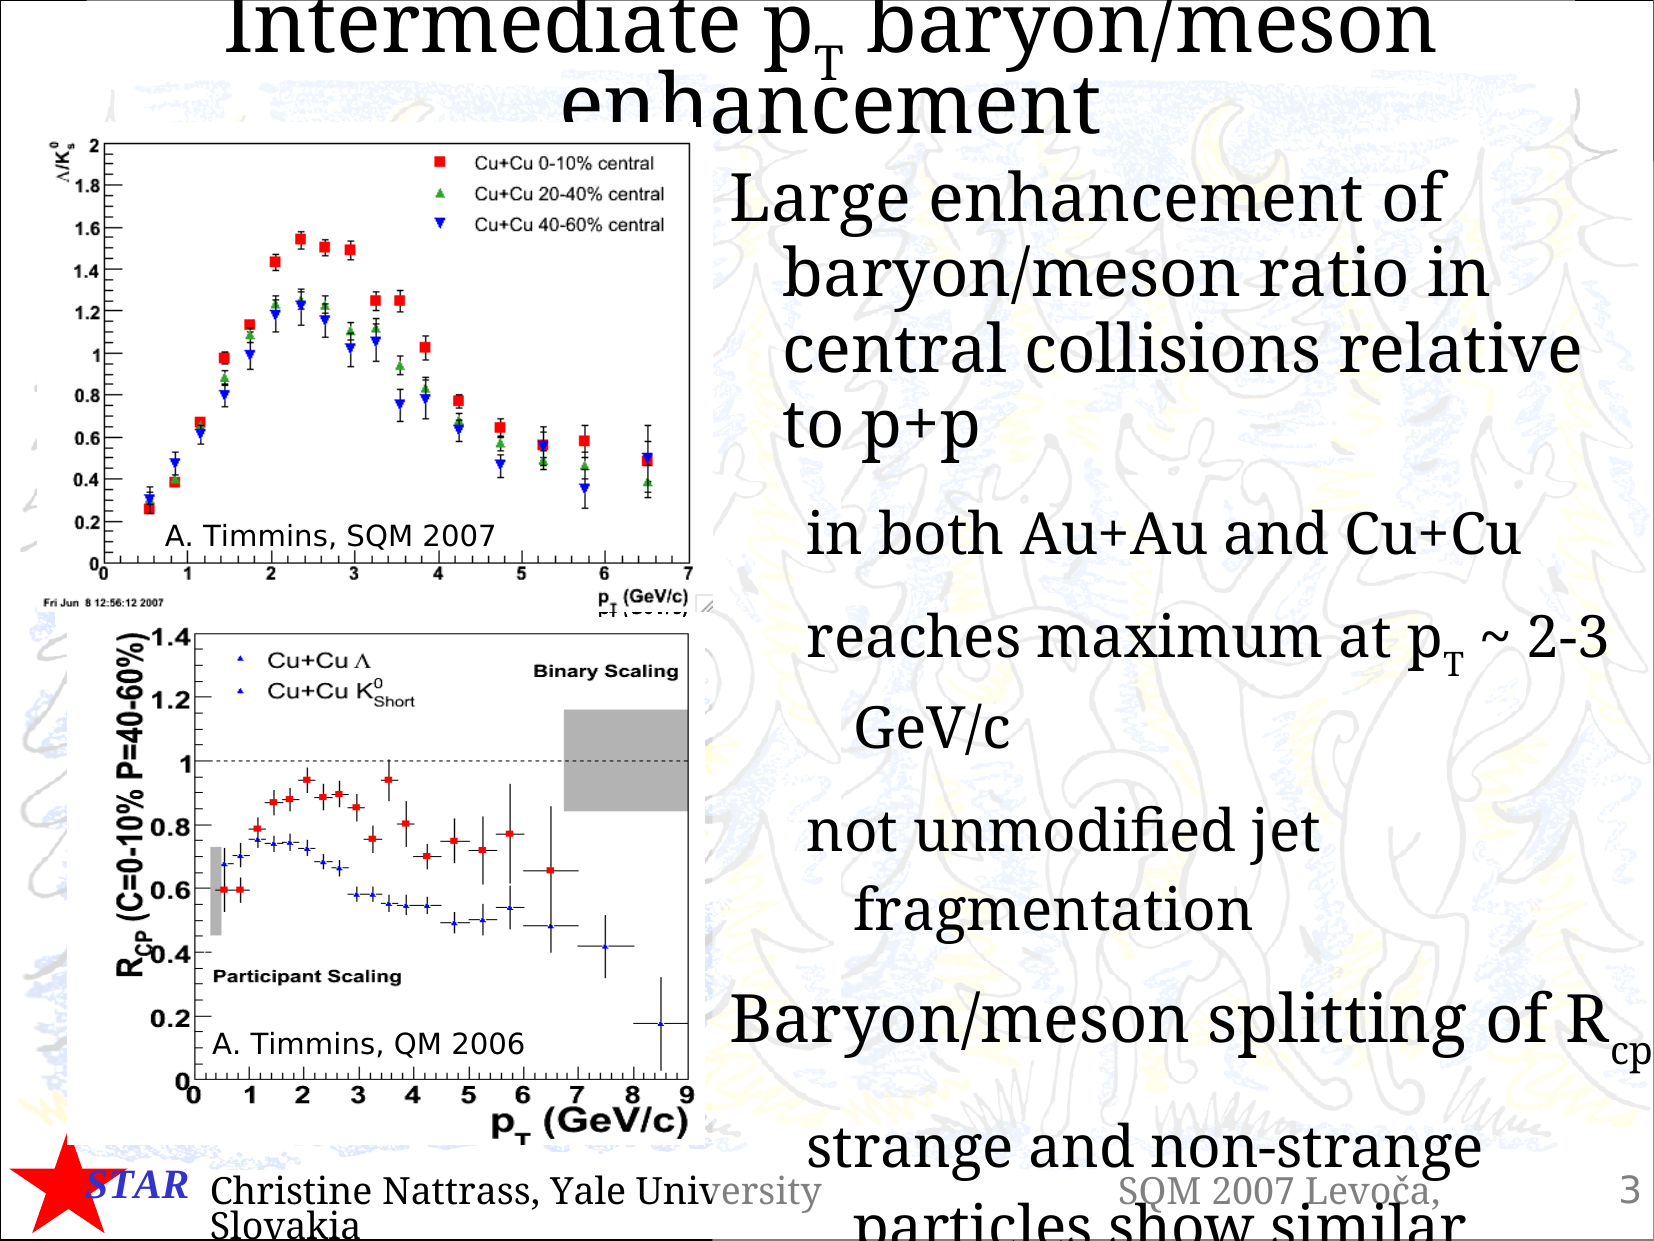

# Intermediate pT baryon/meson enhancement
nucl-ex/0608017
A. Timmins, SQM 2007
Large enhancement of baryon/meson ratio in central collisions relative to p+p
in both Au+Au and Cu+Cu
reaches maximum at pT ~ 2-3 GeV/c
not unmodified jet fragmentation
Baryon/meson splitting of Rcp
strange and non-strange particles show similar suppression
nucl-ex/0608017
A. Timmins, QM 2006